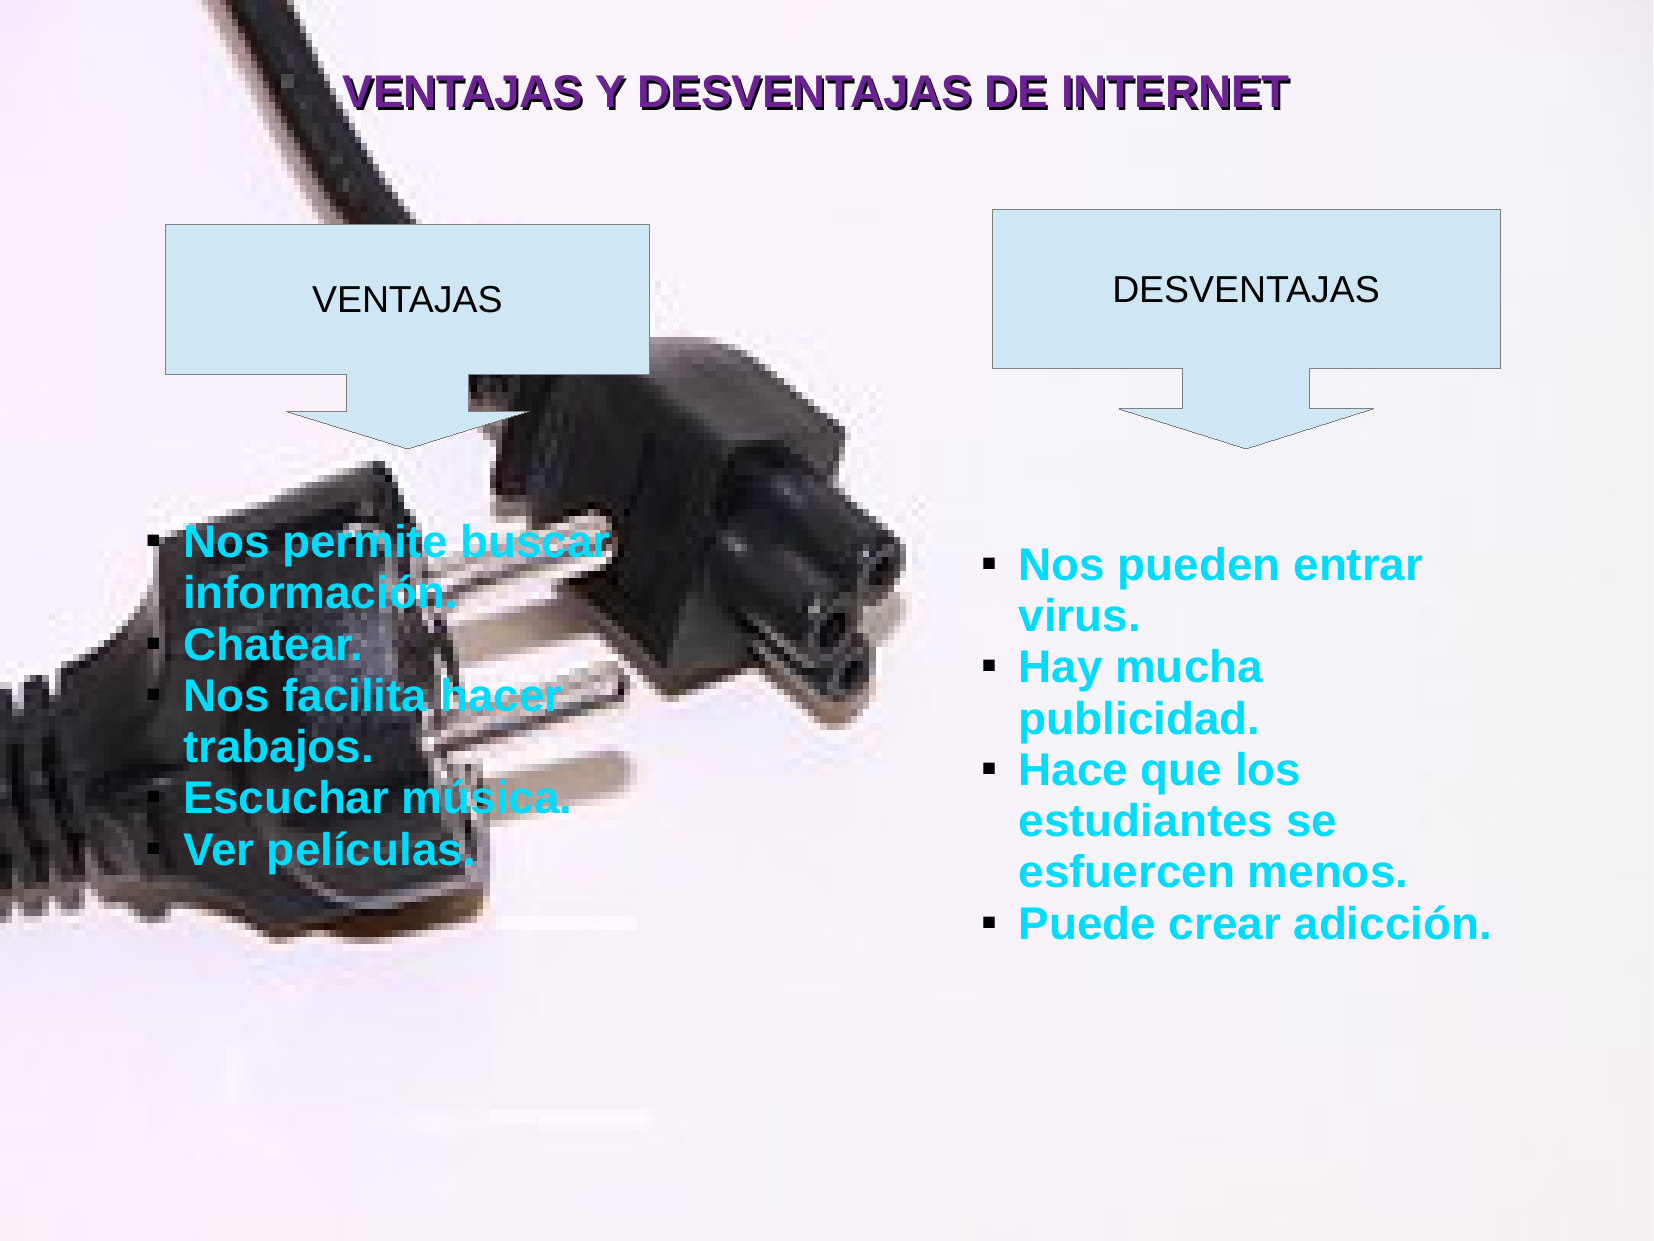

VENTAJAS Y DESVENTAJAS DE INTERNET
DESVENTAJAS
VENTAJAS
Nos permite buscar información.
Chatear.
Nos facilita hacer trabajos.
Escuchar música.
Ver películas.
Nos pueden entrar virus.
Hay mucha publicidad.
Hace que los estudiantes se esfuercen menos.
Puede crear adicción.